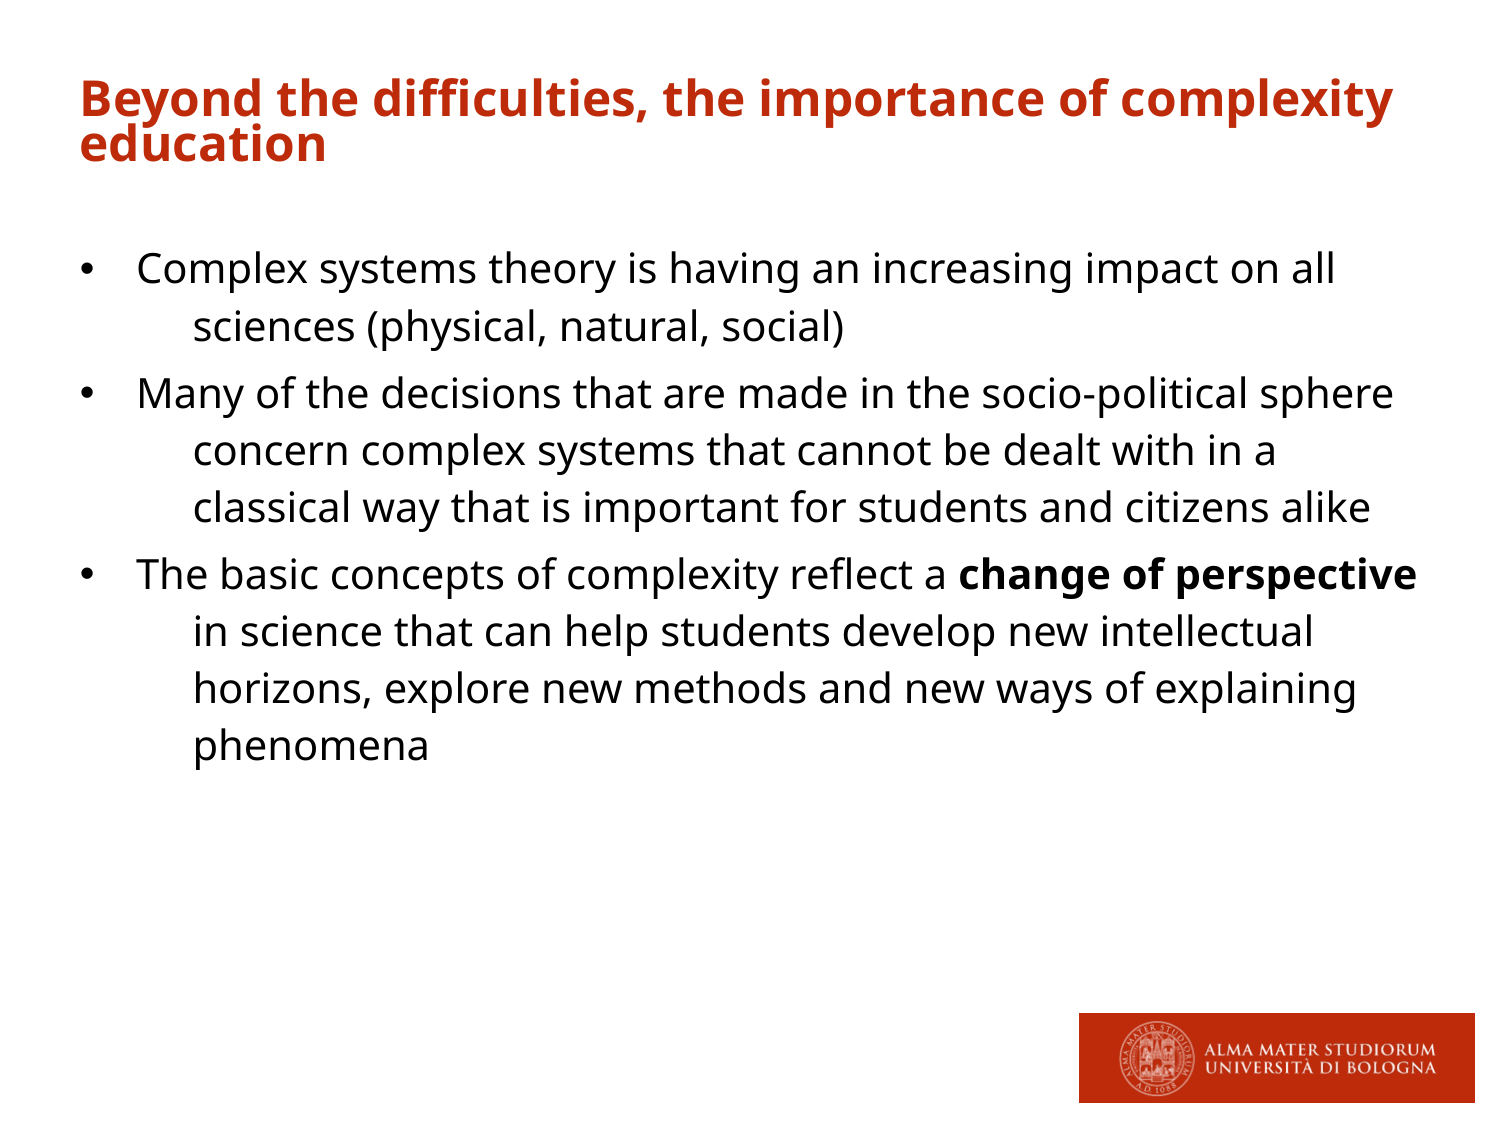

# Beyond the difficulties, the importance of complexity education
Complex systems theory is having an increasing impact on all sciences (physical, natural, social)
Many of the decisions that are made in the socio-political sphere concern complex systems that cannot be dealt with in a classical way that is important for students and citizens alike
The basic concepts of complexity reflect a change of perspective in science that can help students develop new intellectual horizons, explore new methods and new ways of explaining phenomena